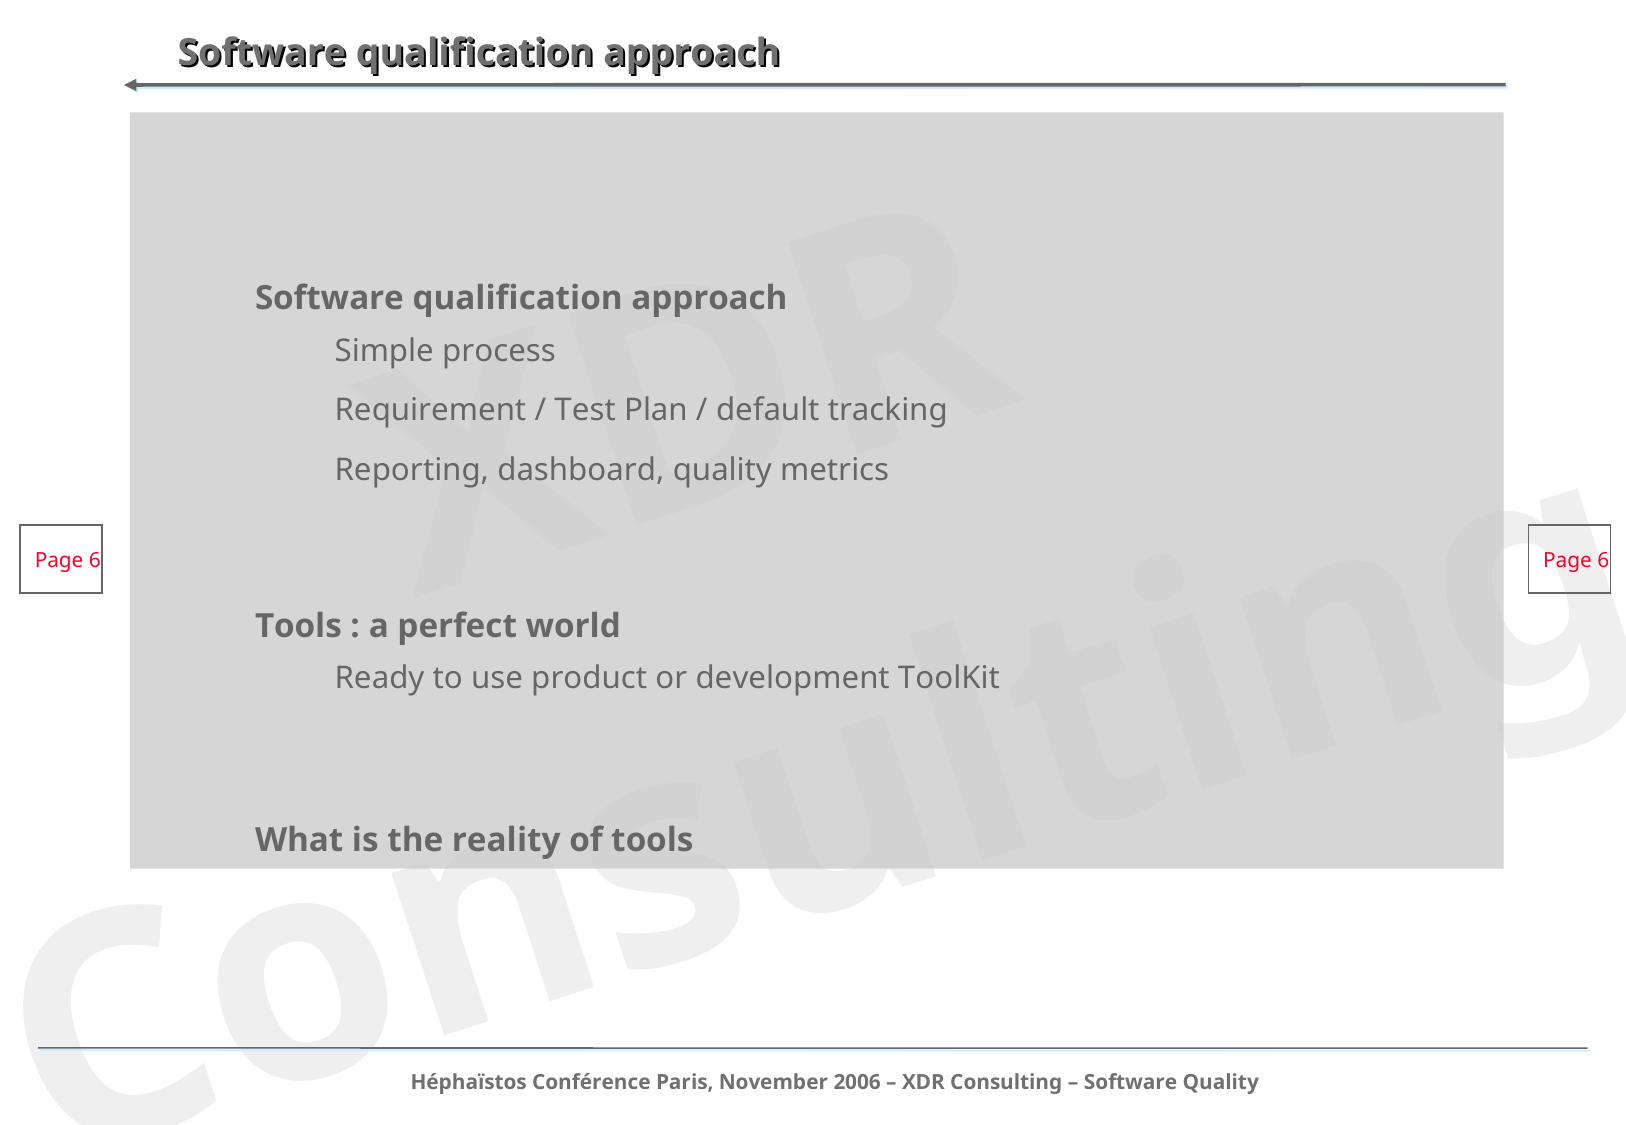

Software qualification approach
# Software qualification approach
Simple process
Requirement / Test Plan / default tracking
Reporting, dashboard, quality metrics
Tools : a perfect world
Ready to use product or development ToolKit
What is the reality of tools